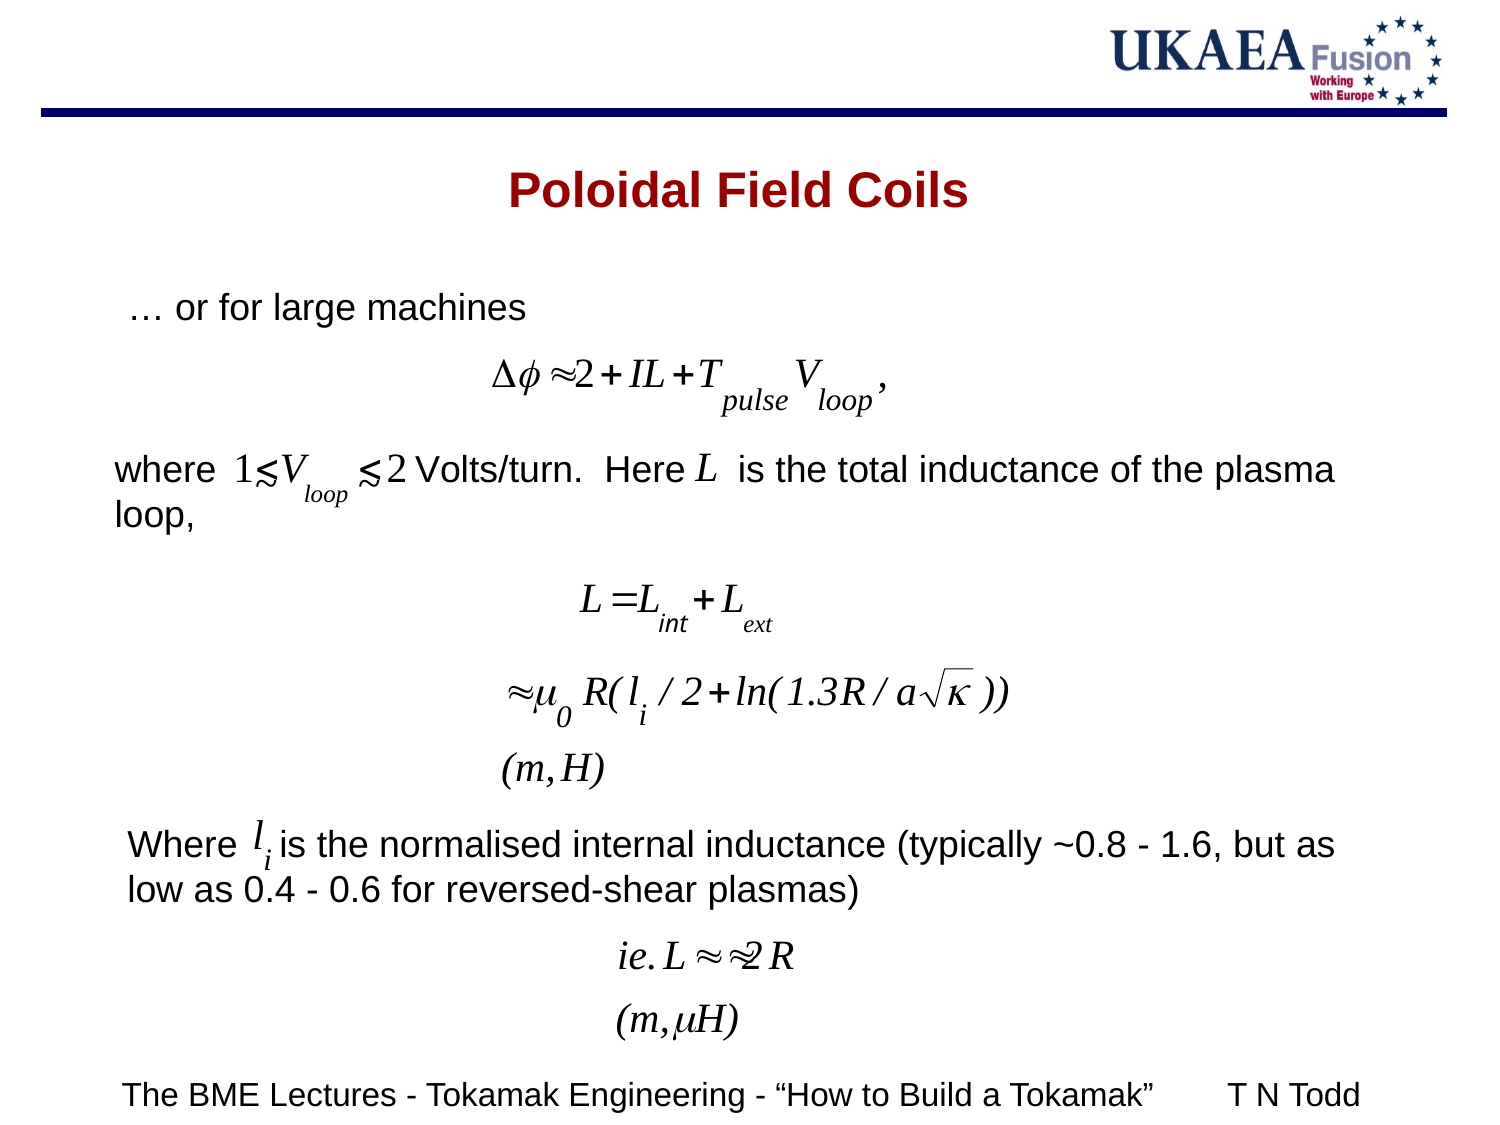

Poloidal Field Coils
… or for large machines
where Volts/turn. Here is the total inductance of the plasma loop,
Where is the normalised internal inductance (typically ~0.8 - 1.6, but as low as 0.4 - 0.6 for reversed-shear plasmas)